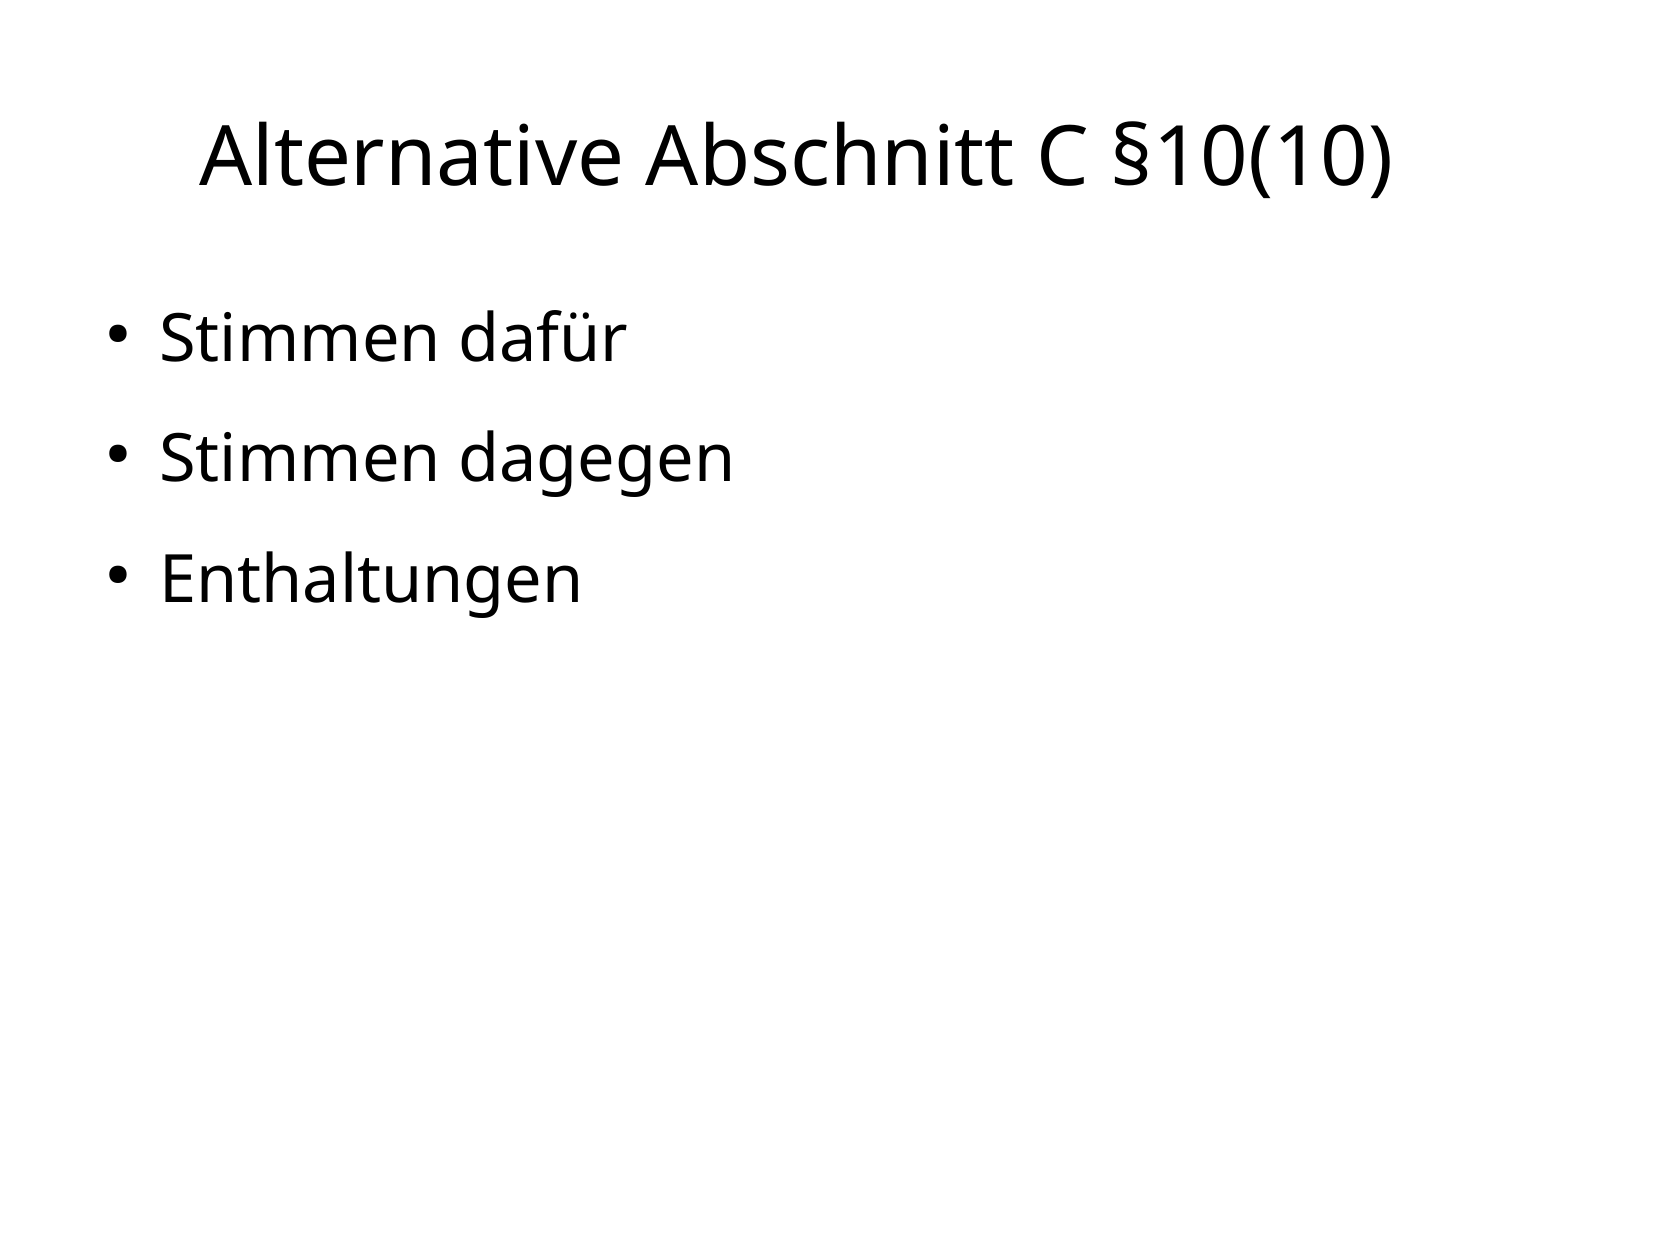

# Alternative Abschnitt C §10(10)
Stimmen dafür
Stimmen dagegen
Enthaltungen